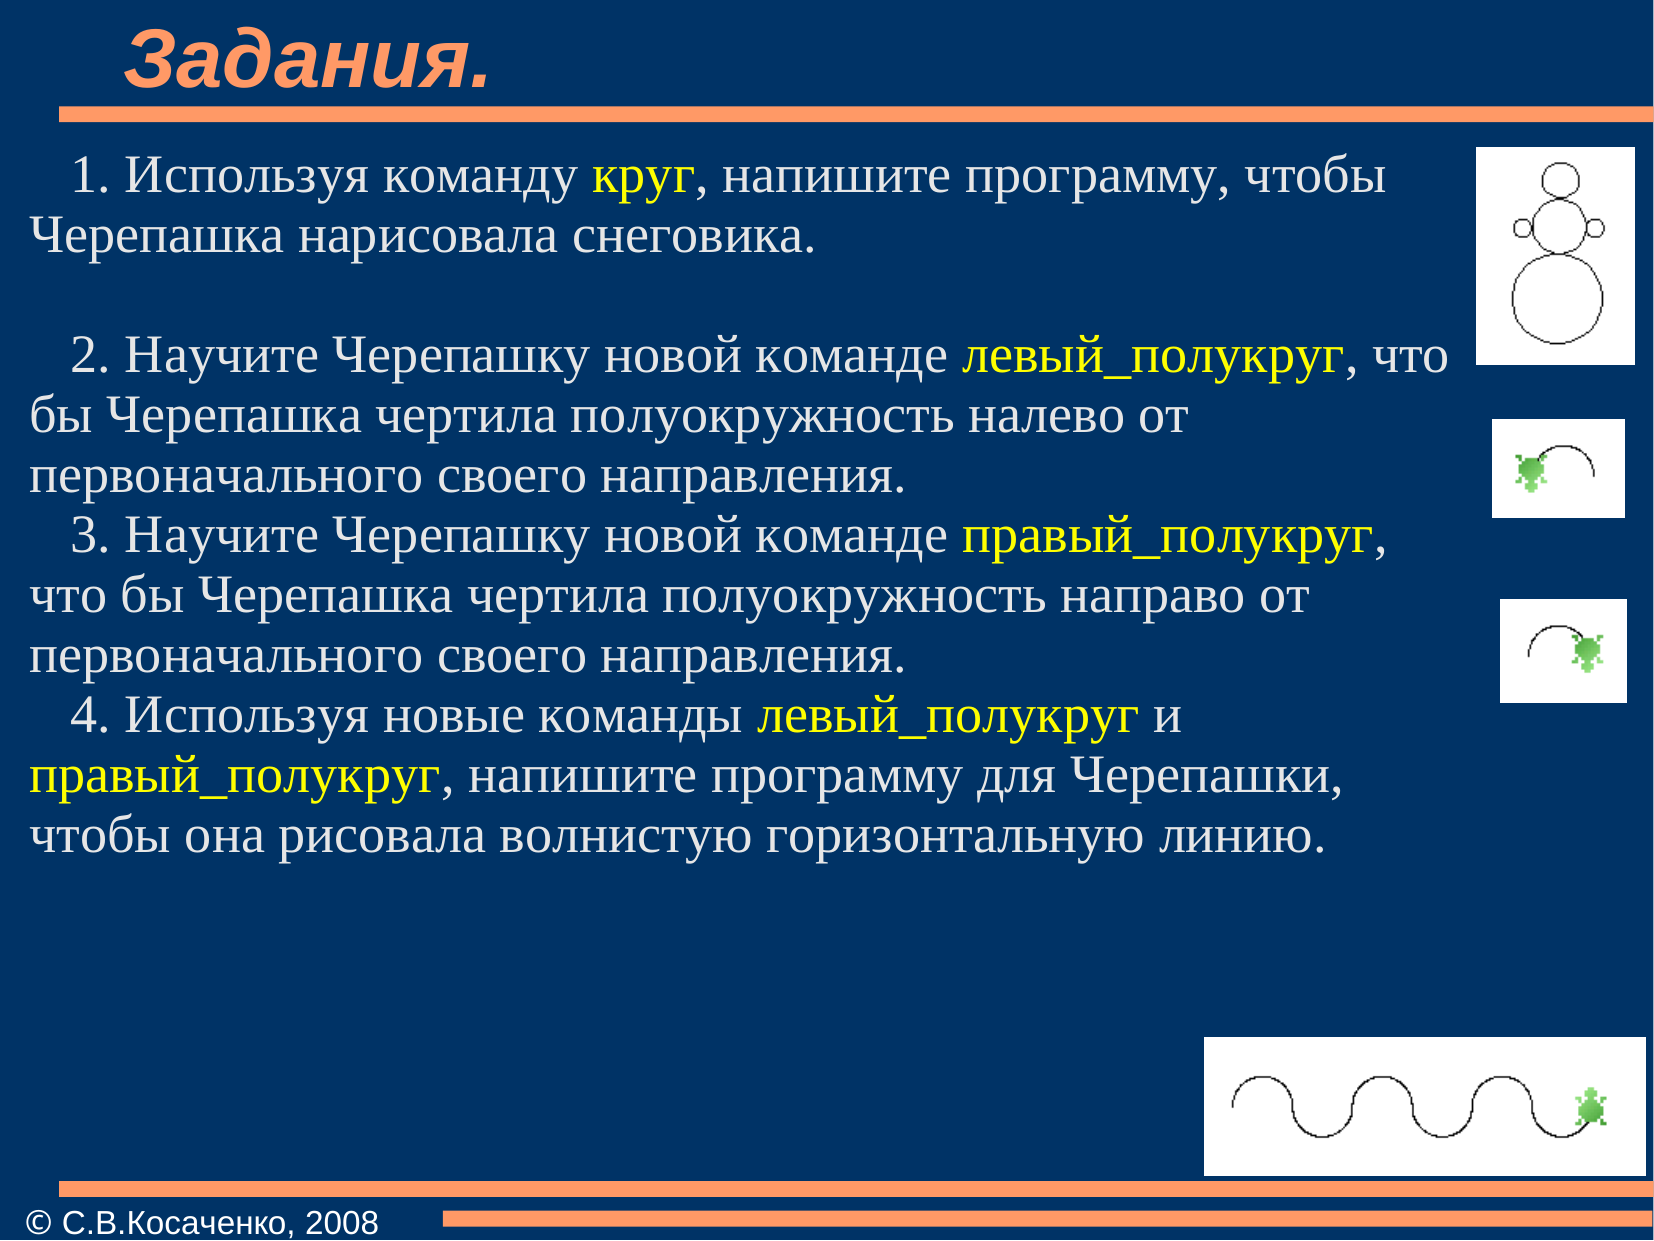

# Задания.
1. Используя команду круг, напишите программу, чтобы Черепашка нарисовала снеговика.
2. Научите Черепашку новой команде левый_полукруг, что бы Черепашка чертила полуокружность налево от первоначального своего направления.
3. Научите Черепашку новой команде правый_полукруг, что бы Черепашка чертила полуокружность направо от первоначального своего направления.
4. Используя новые команды левый_полукруг и правый_полукруг, напишите программу для Черепашки, чтобы она рисовала волнистую горизонтальную линию.